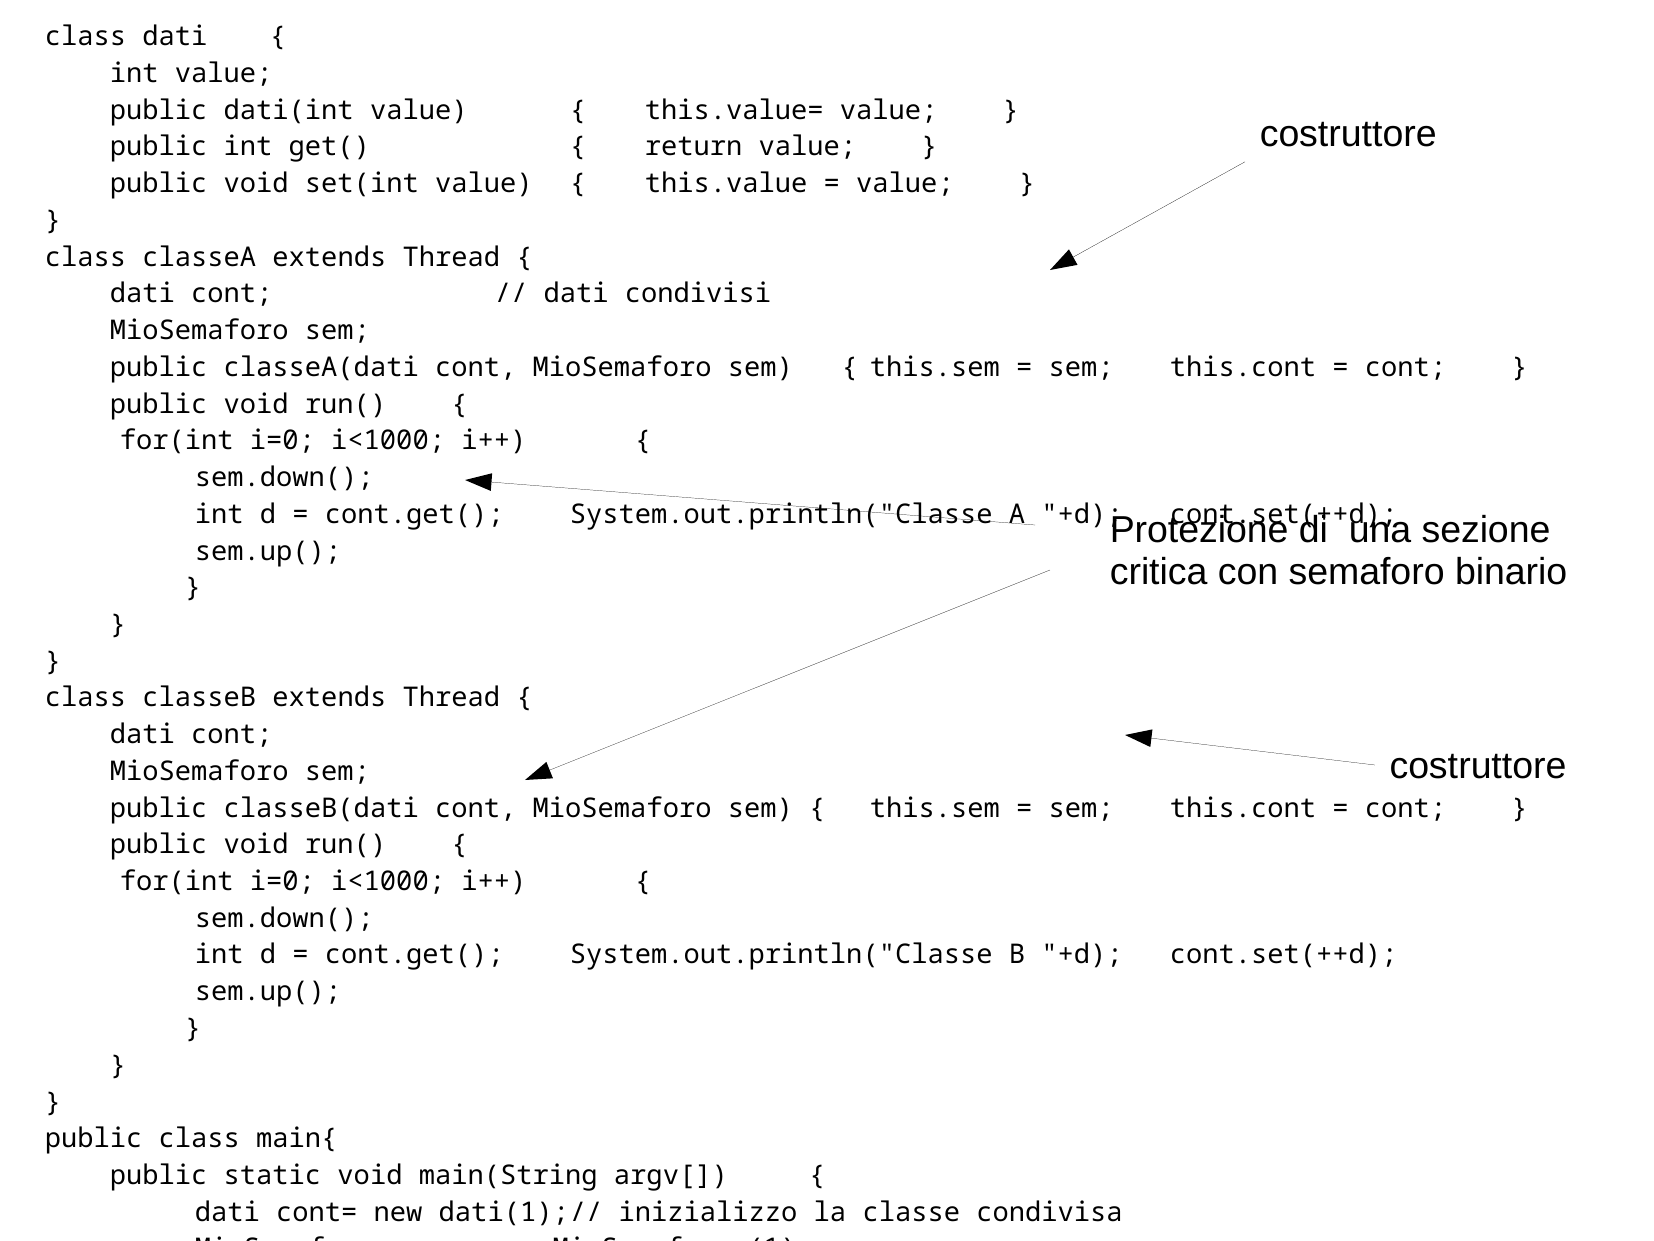

class dati 	{
 int value;
 public dati(int value) 	{	this.value= value; }
 public int get() 	{	return value; }
 public void set(int value)	{	this.value = value; }
}
class classeA extends Thread {
 dati cont;			// dati condivisi
 MioSemaforo sem;
 public classeA(dati cont, MioSemaforo sem) {	this.sem = sem;	this.cont = cont; }
 public void run() {
	for(int i=0; i<1000; i++) 	 {
		sem.down();
		int d = cont.get(); 	System.out.println("Classe A "+d);	cont.set(++d);
		sem.up();
	 }
 }
}
class classeB extends Thread {
 dati cont;
 MioSemaforo sem;
 public classeB(dati cont, MioSemaforo sem) {	this.sem = sem;	this.cont = cont; }
 public void run() {
	for(int i=0; i<1000; i++) 	 {
		sem.down();
		int d = cont.get();	System.out.println("Classe B "+d);	cont.set(++d);
		sem.up();
	 }
 }
}
public class main{
 public static void main(String argv[]) {
		dati cont= new dati(1);	// inizializzo la classe condivisa
		MioSemaforo sem = new MioSemaforo (1);
		classeA A = new classeA(cont,sem); 	classeB B = new classeB(cont,sem);
		A.start();						B.start();
 	}
}
costruttore
Protezione di una sezione critica con semaforo binario
costruttore